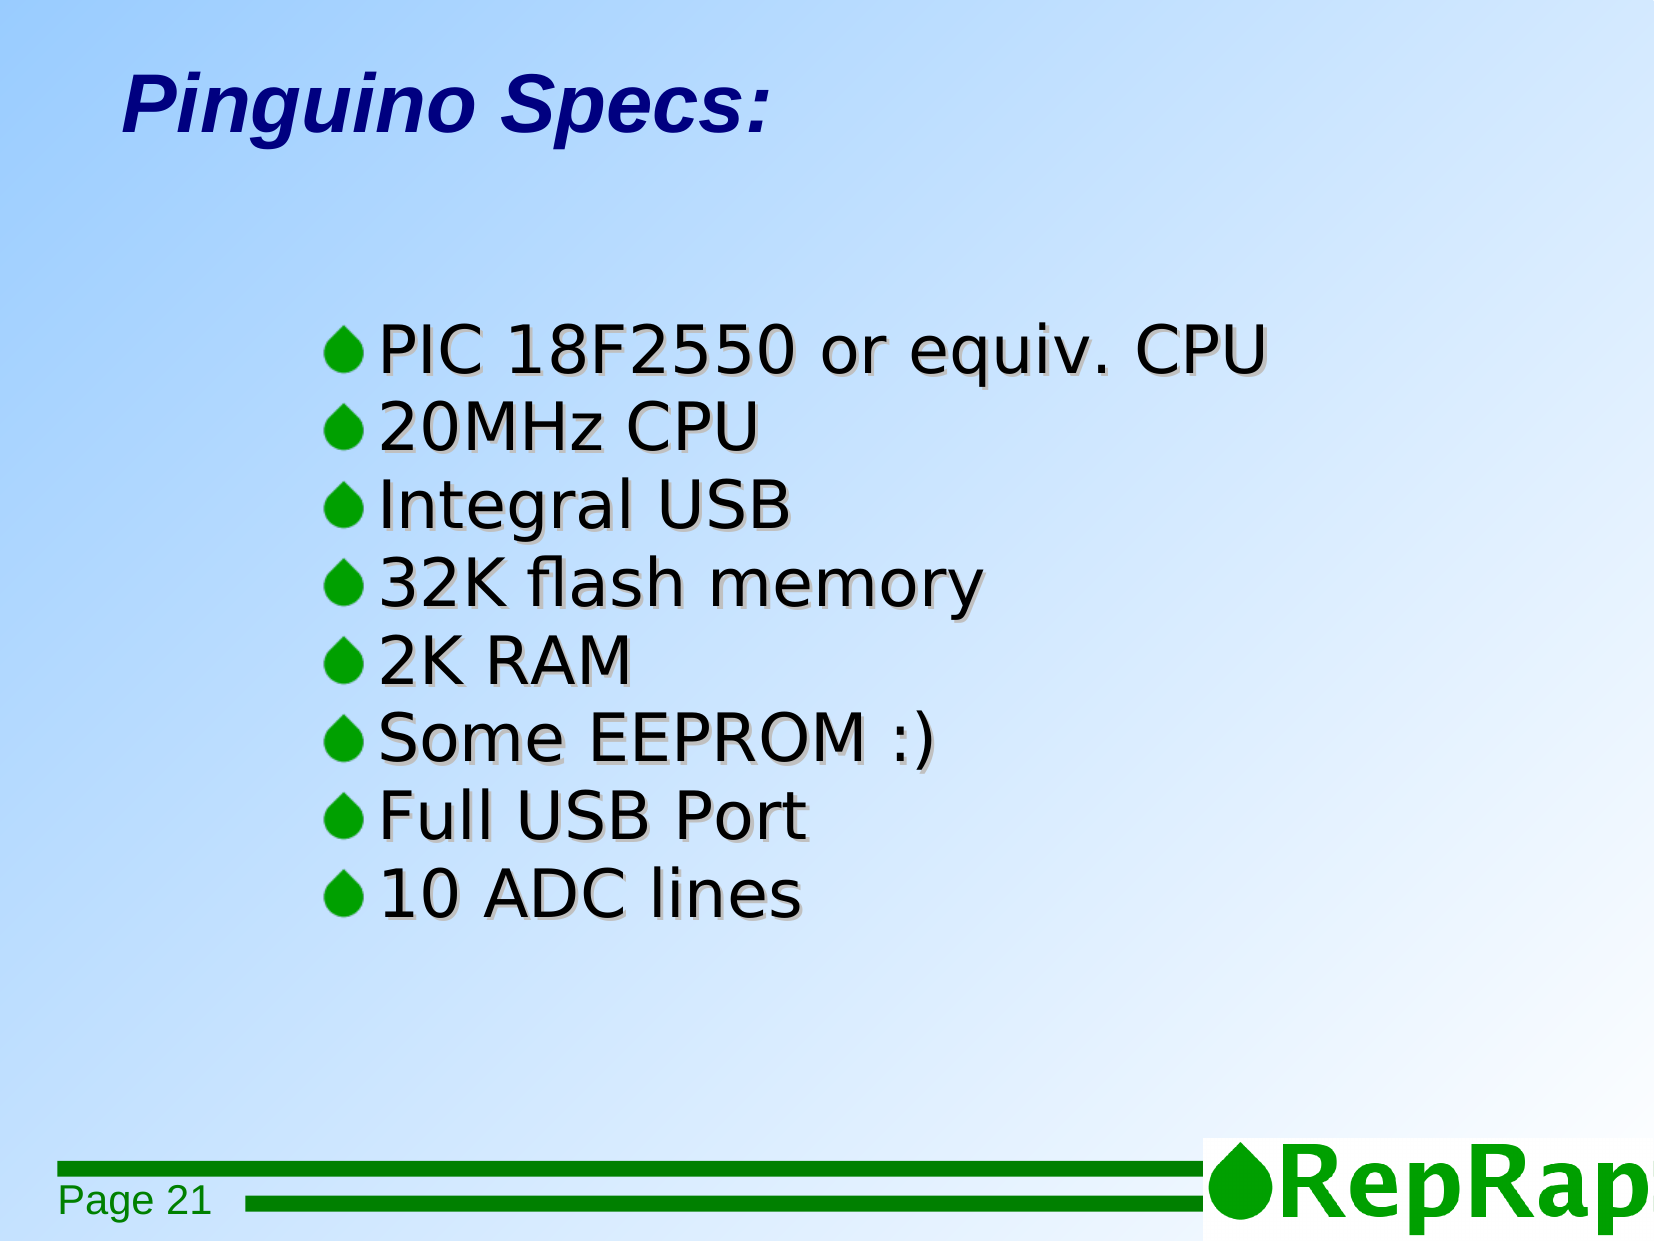

# Pinguino Specs:
PIC 18F2550 or equiv. CPU
20MHz CPU
Integral USB
32K flash memory
2K RAM
Some EEPROM :)
Full USB Port
10 ADC lines